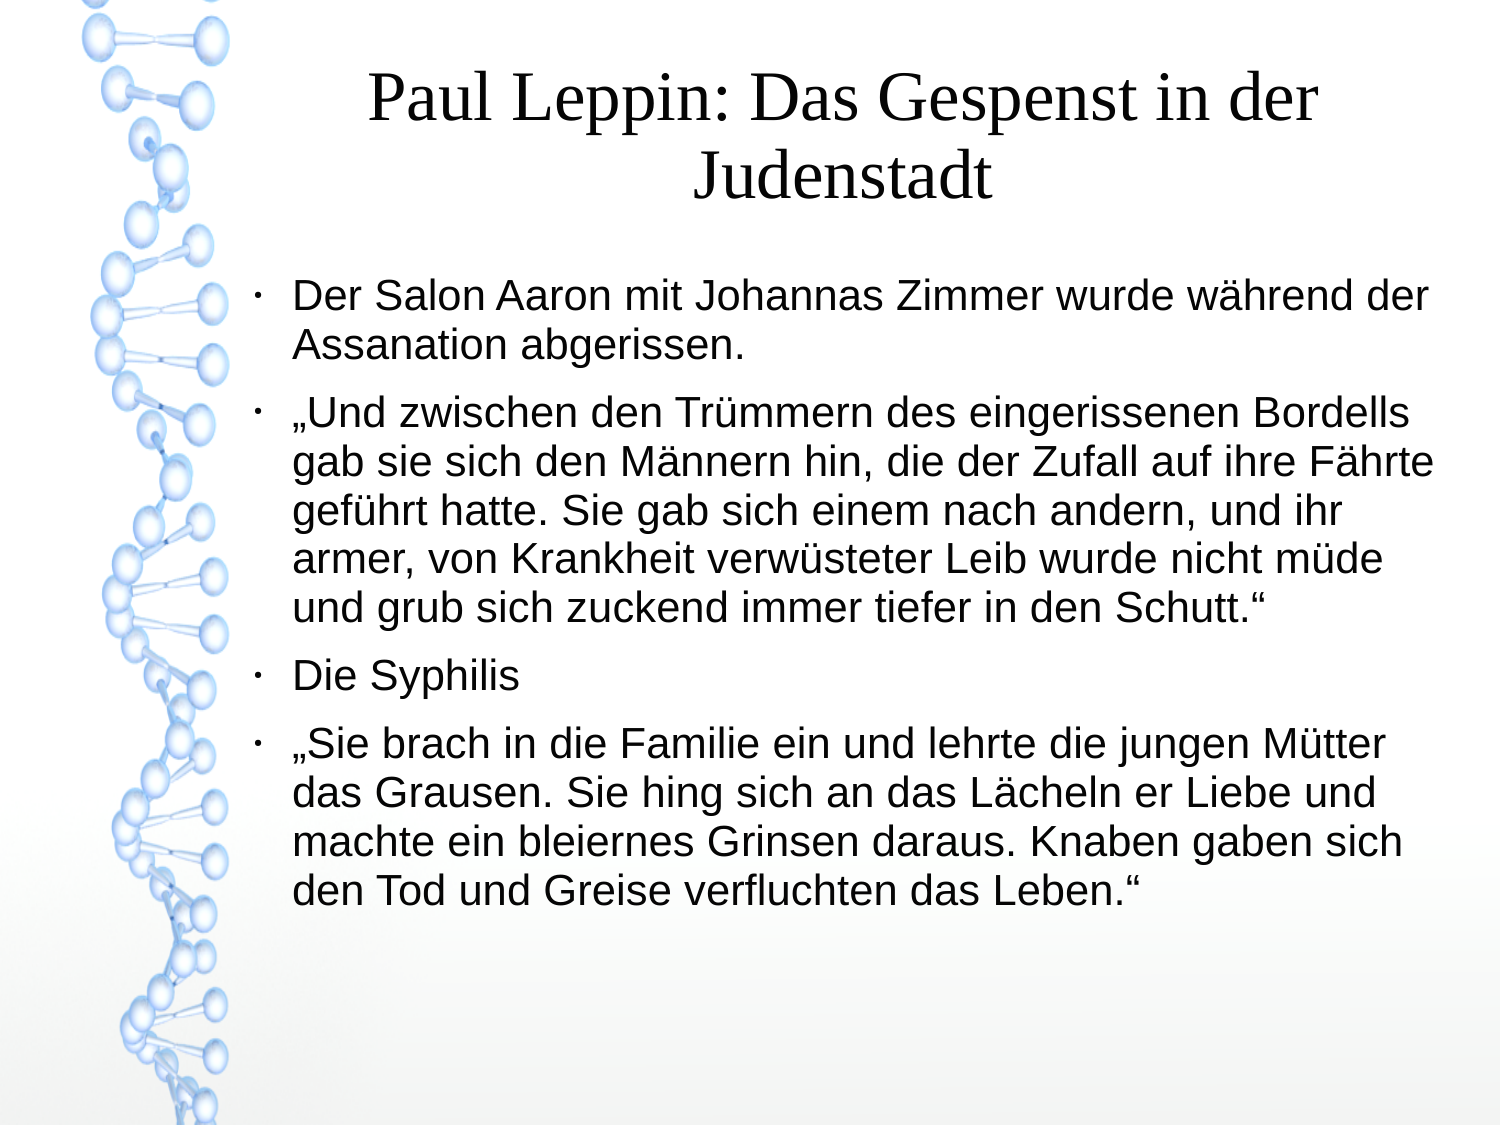

# Paul Leppin: Das Gespenst in der Judenstadt
Der Salon Aaron mit Johannas Zimmer wurde während der Assanation abgerissen.
„Und zwischen den Trümmern des eingerissenen Bordells gab sie sich den Männern hin, die der Zufall auf ihre Fährte geführt hatte. Sie gab sich einem nach andern, und ihr armer, von Krankheit verwüsteter Leib wurde nicht müde und grub sich zuckend immer tiefer in den Schutt.“
Die Syphilis
„Sie brach in die Familie ein und lehrte die jungen Mütter das Grausen. Sie hing sich an das Lächeln er Liebe und machte ein bleiernes Grinsen daraus. Knaben gaben sich den Tod und Greise verfluchten das Leben.“